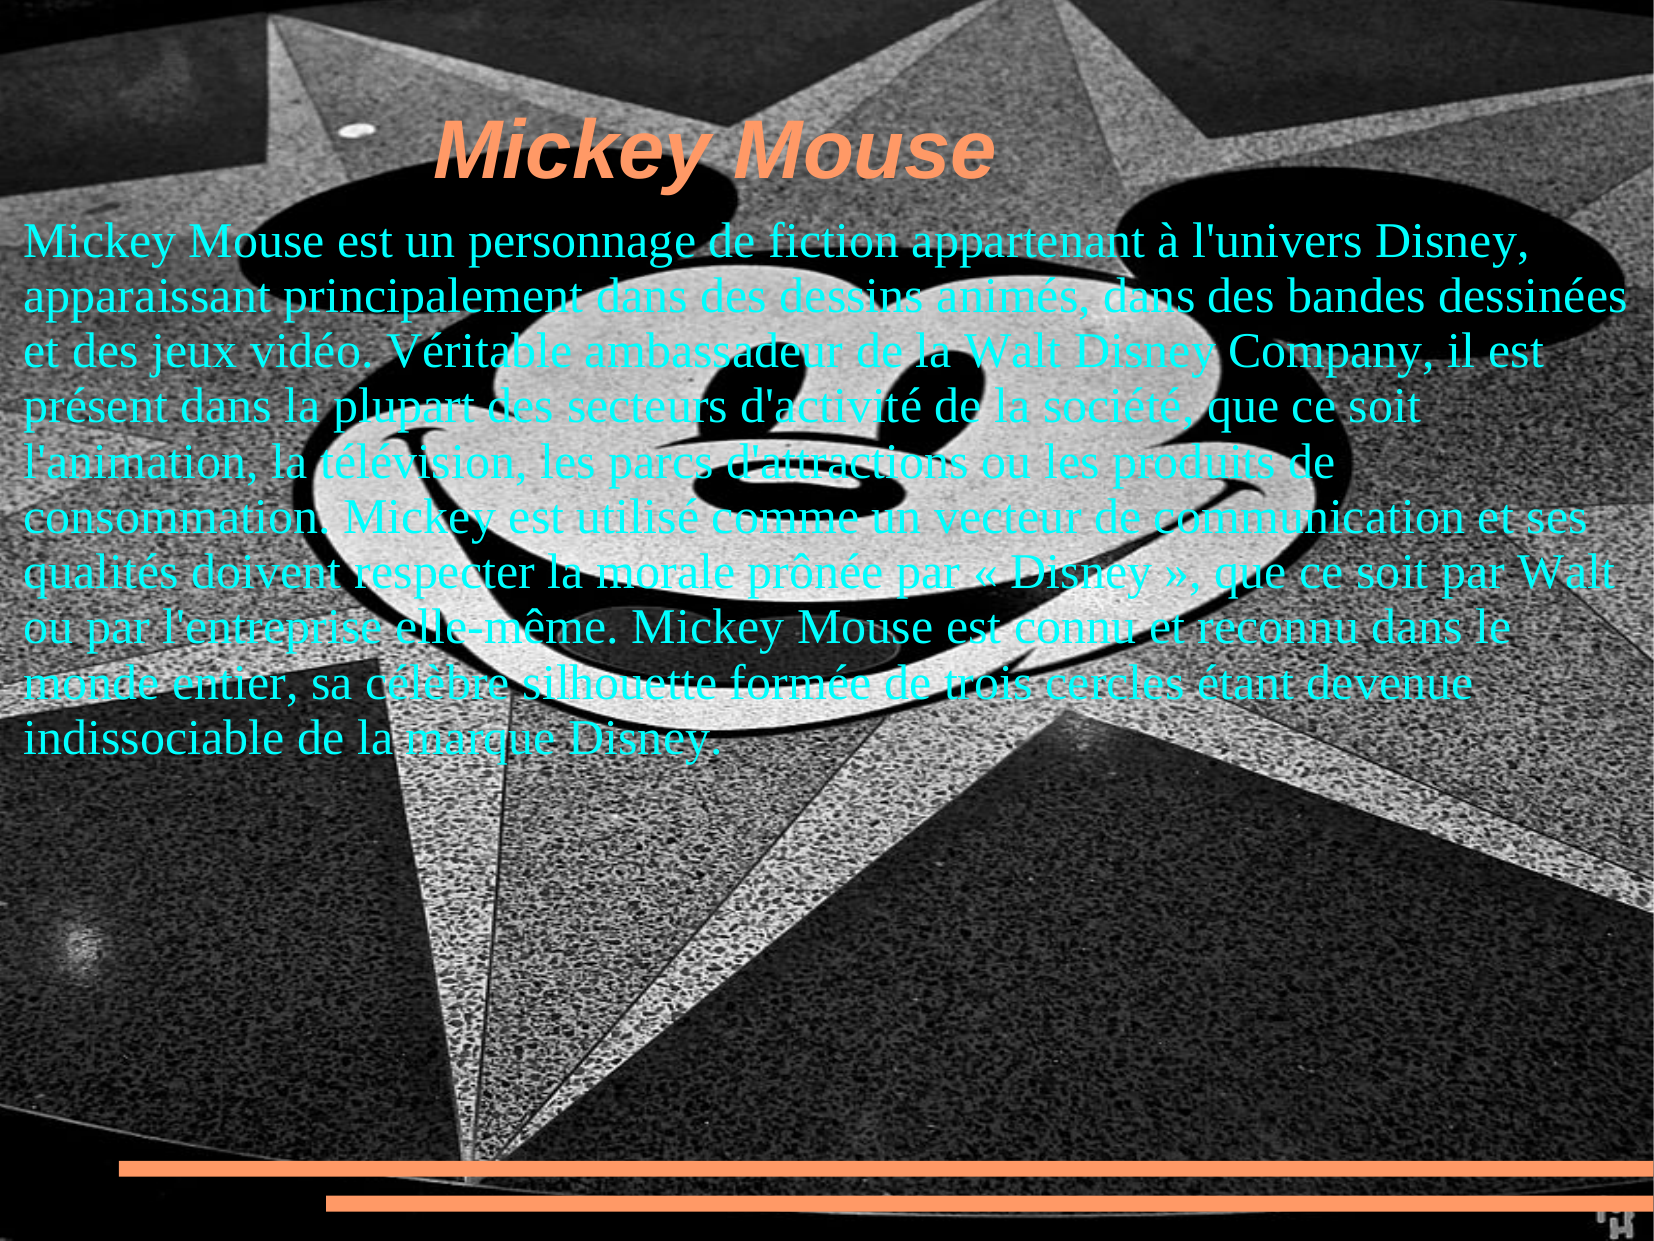

# Mickey Mouse
Mickey Mouse est un personnage de fiction appartenant à l'univers Disney, apparaissant principalement dans des dessins animés, dans des bandes dessinées et des jeux vidéo. Véritable ambassadeur de la Walt Disney Company, il est présent dans la plupart des secteurs d'activité de la société, que ce soit l'animation, la télévision, les parcs d'attractions ou les produits de consommation. Mickey est utilisé comme un vecteur de communication et ses qualités doivent respecter la morale prônée par « Disney », que ce soit par Walt ou par l'entreprise elle-même. Mickey Mouse est connu et reconnu dans le monde entier, sa célèbre silhouette formée de trois cercles étant devenue indissociable de la marque Disney.